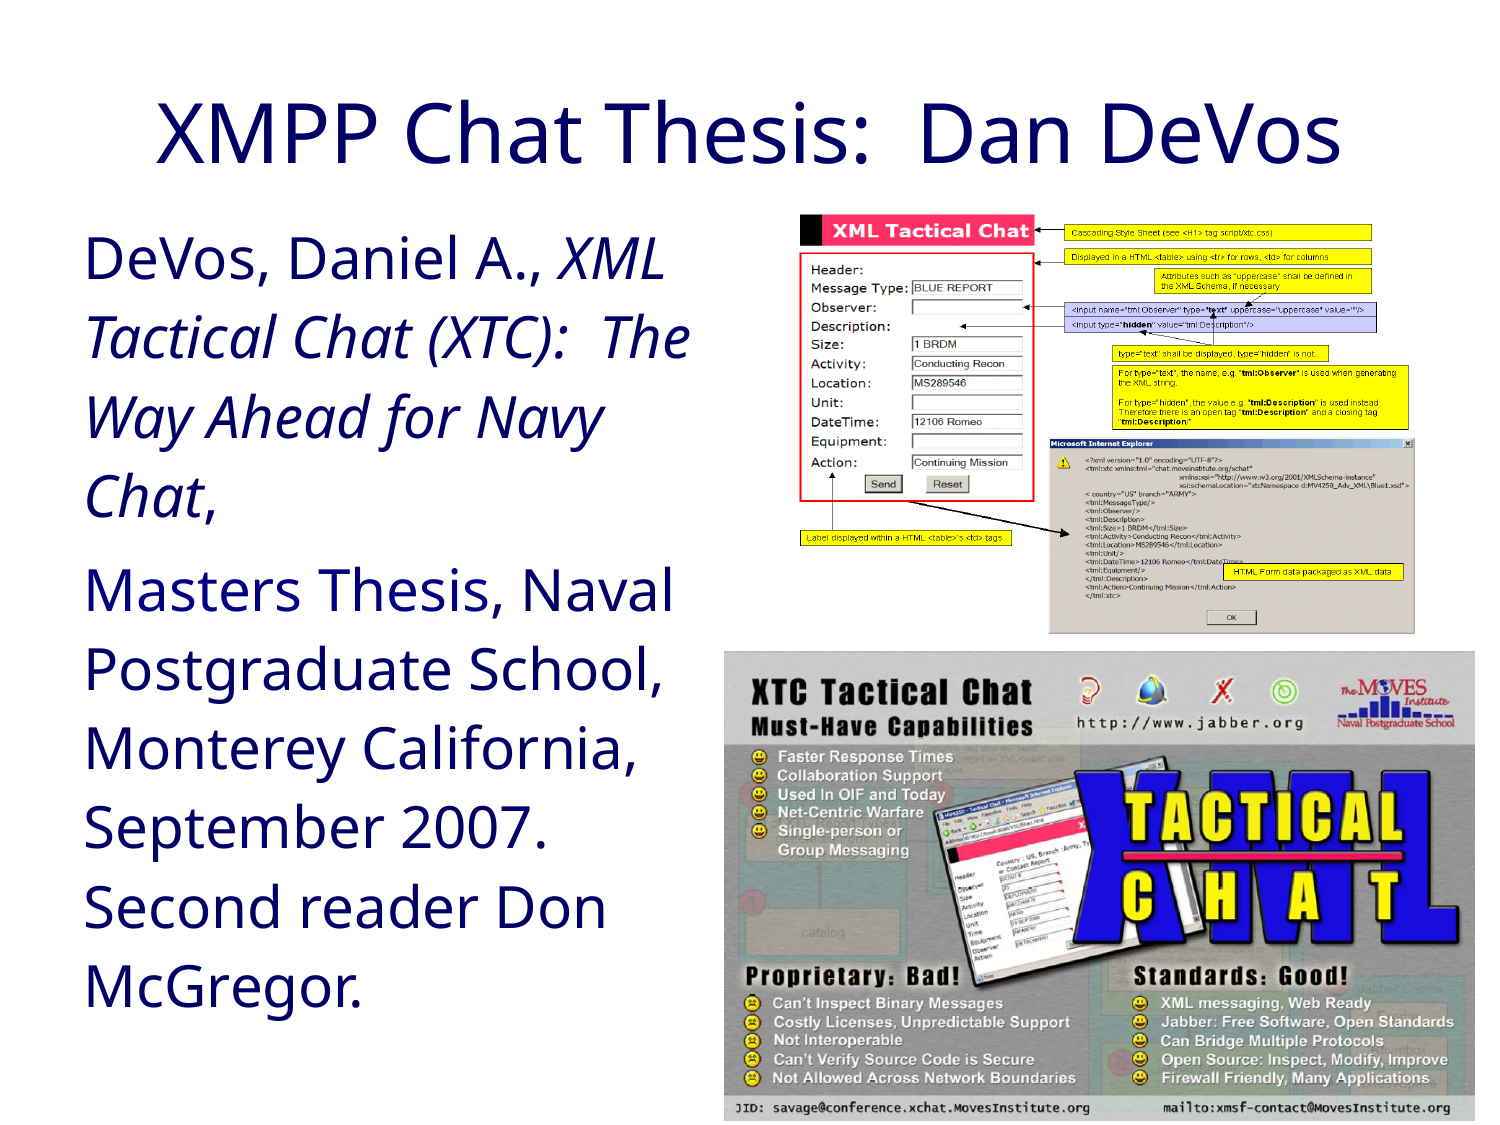

# XMPP Chat Thesis: Dan DeVos
DeVos, Daniel A., XML Tactical Chat (XTC): The Way Ahead for Navy Chat,
Masters Thesis, Naval Postgraduate School, Monterey California, September 2007. Second reader Don McGregor.
Set stage for DIS-XML.